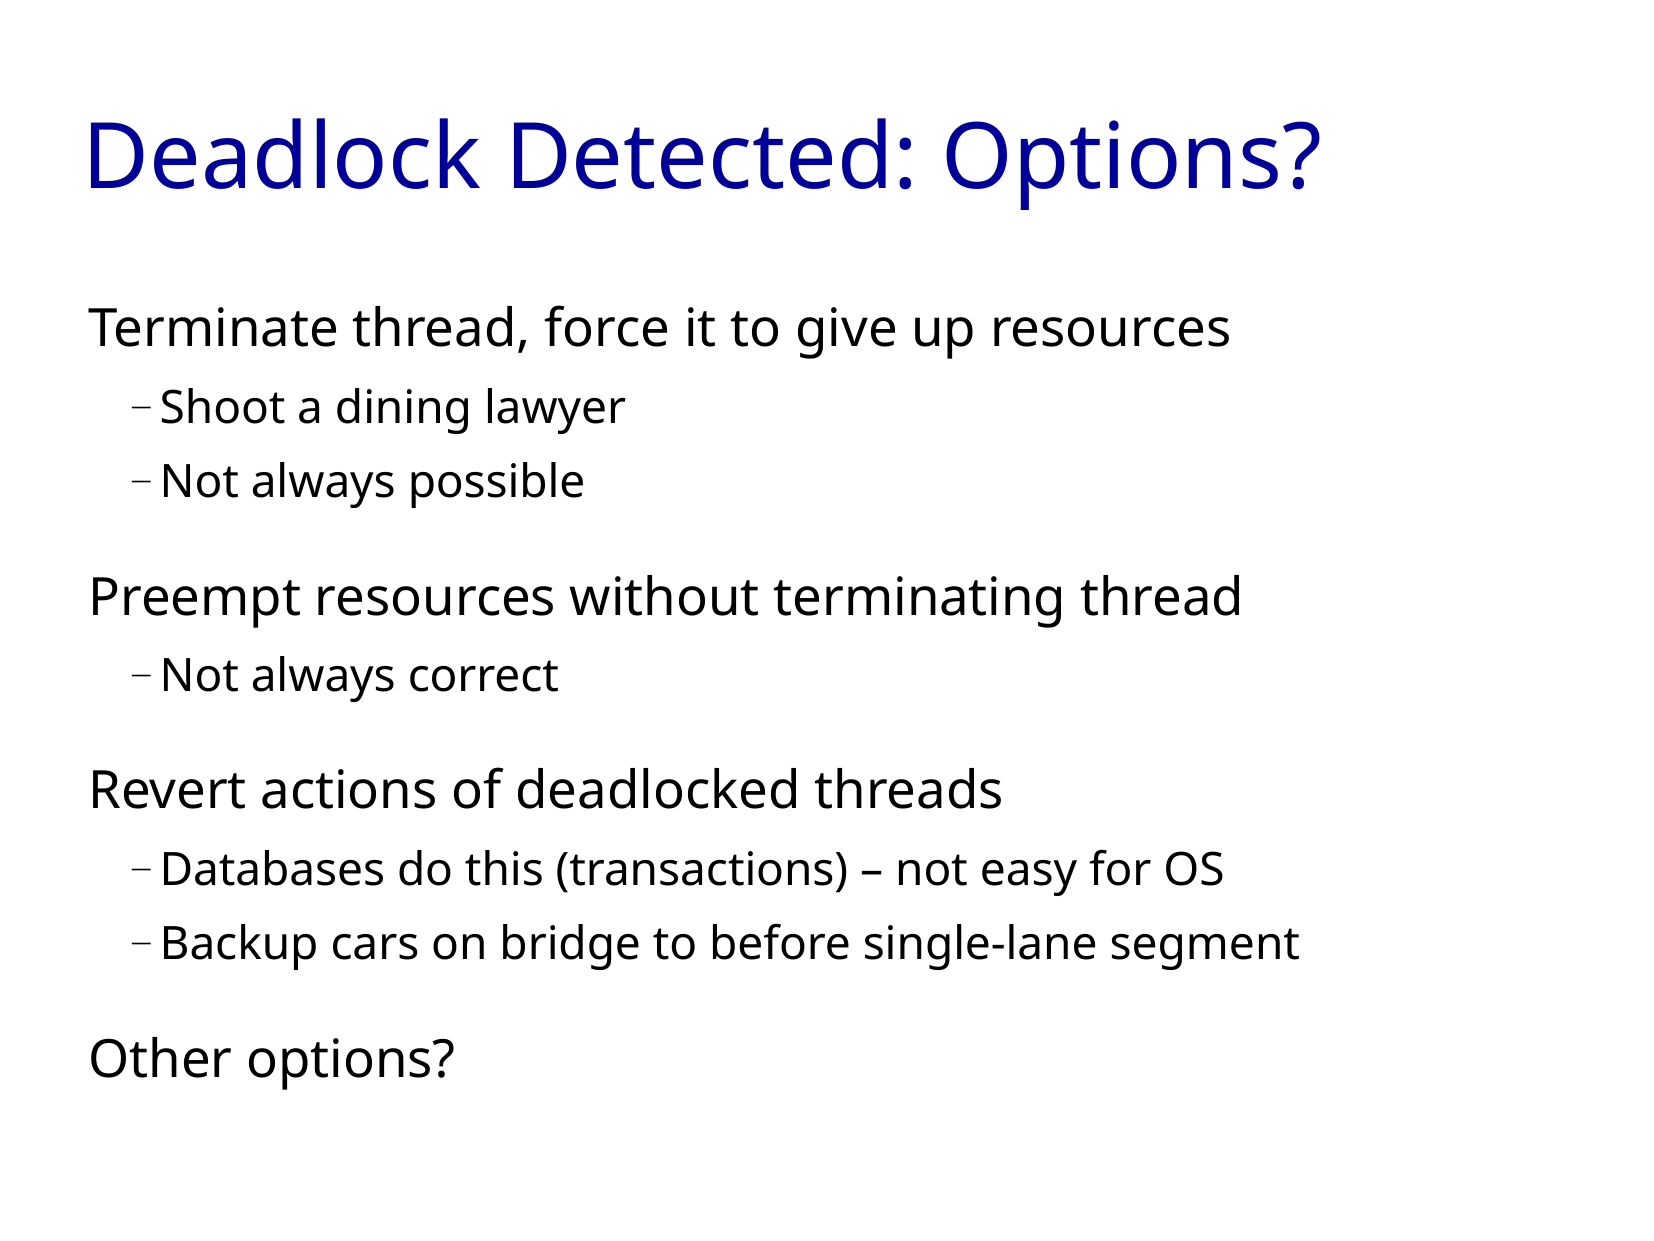

# Deadlock Detected: Options?
Terminate thread, force it to give up resources
Shoot a dining lawyer
Not always possible
Preempt resources without terminating thread
Not always correct
Revert actions of deadlocked threads
Databases do this (transactions) – not easy for OS
Backup cars on bridge to before single-lane segment
Other options?